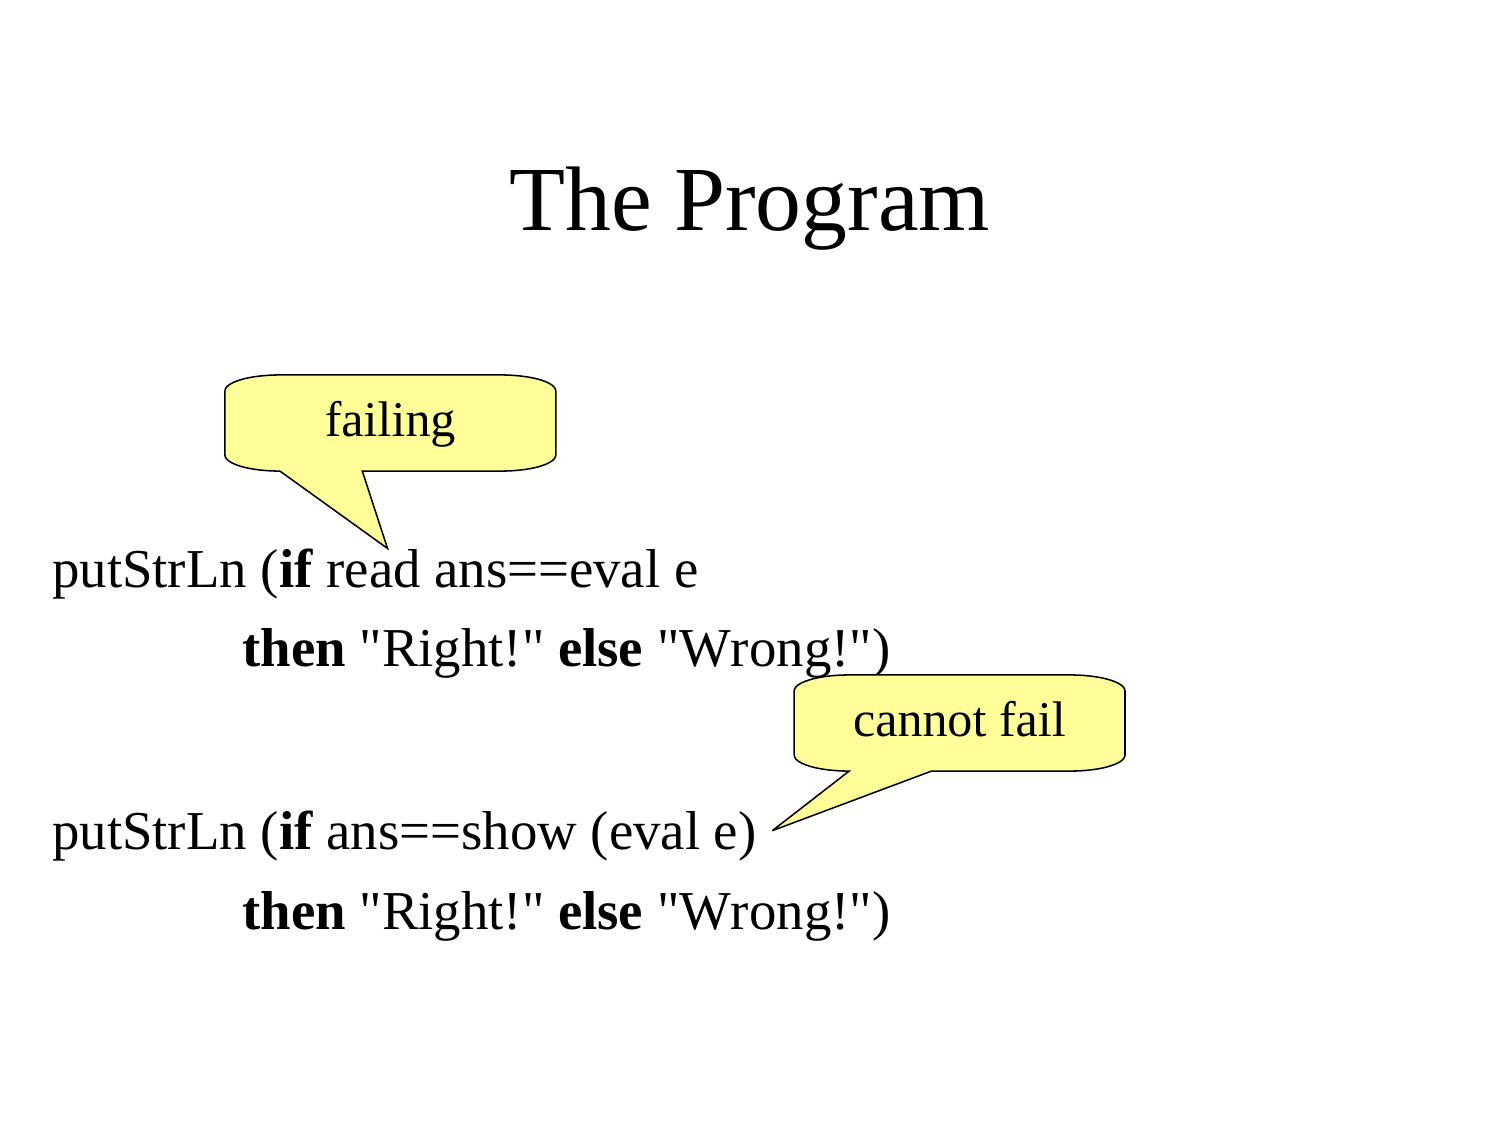

# The Program
failing
putStrLn (if read ans==eval e
		 then "Right!" else "Wrong!")
cannot fail
putStrLn (if ans==show (eval e)
		 then "Right!" else "Wrong!")